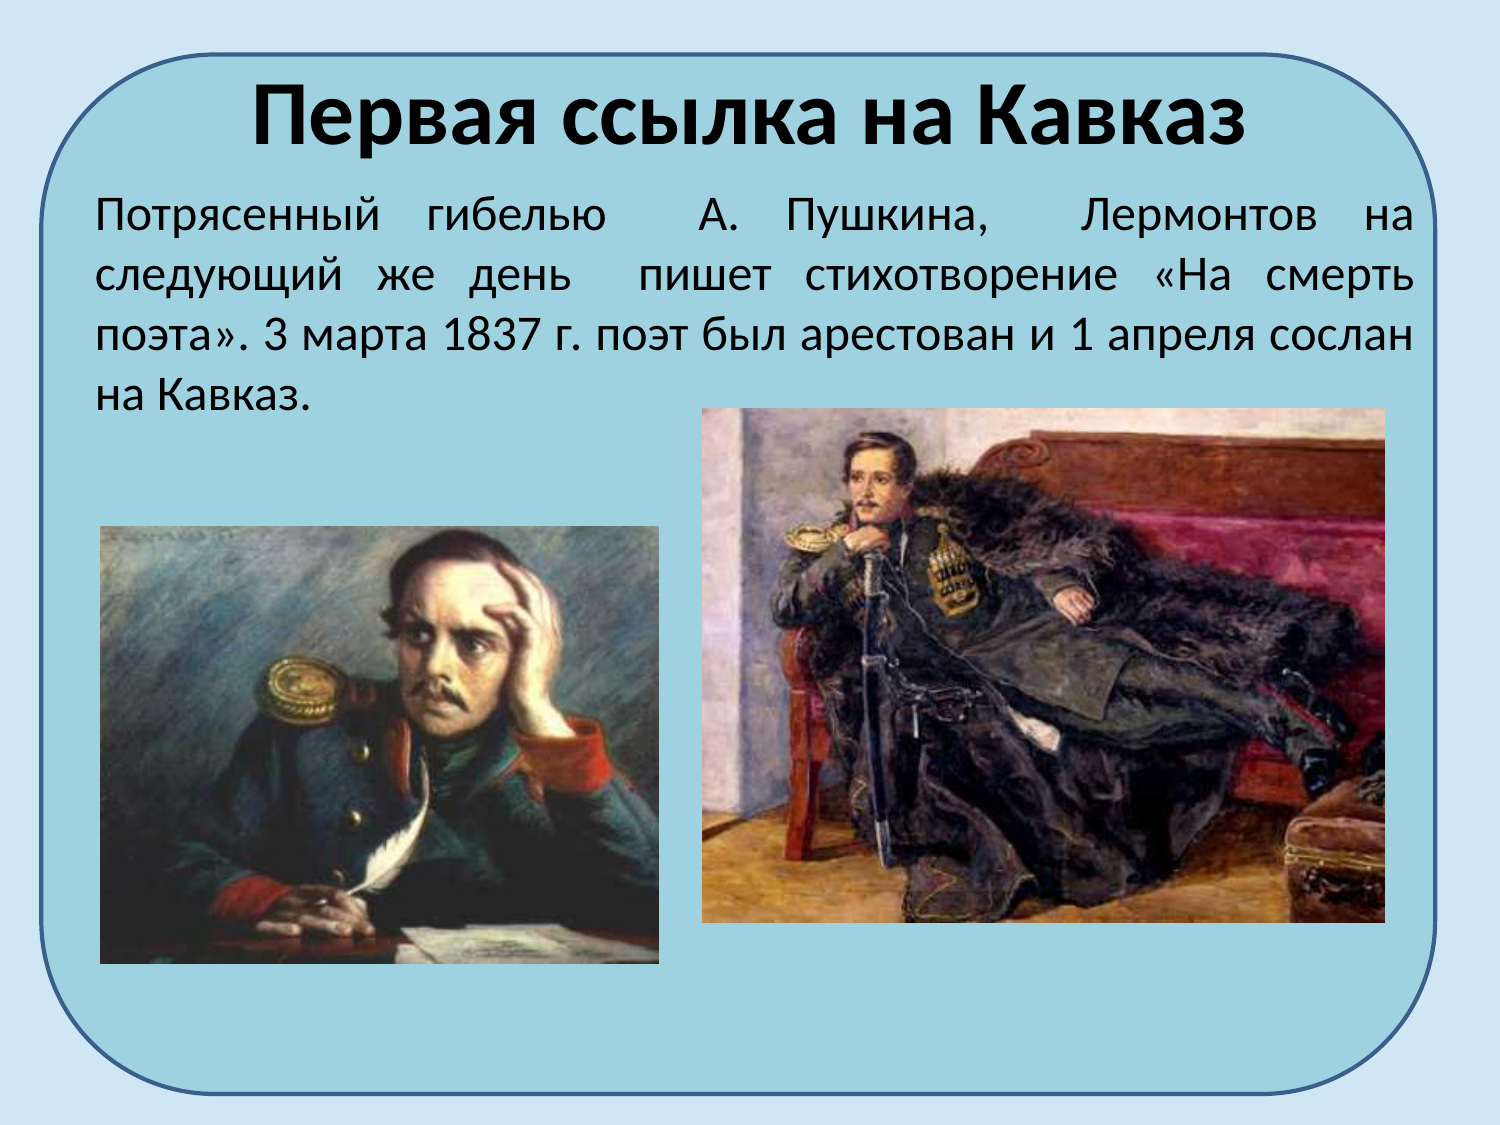

# Первая ссылка на Кавказ
Потрясенный гибелью А. Пушкина, Лермонтов на следующий же день пишет стихотворение «На смерть поэта». 3 марта 1837 г. поэт был арестован и 1 апреля сослан на Кавказ.